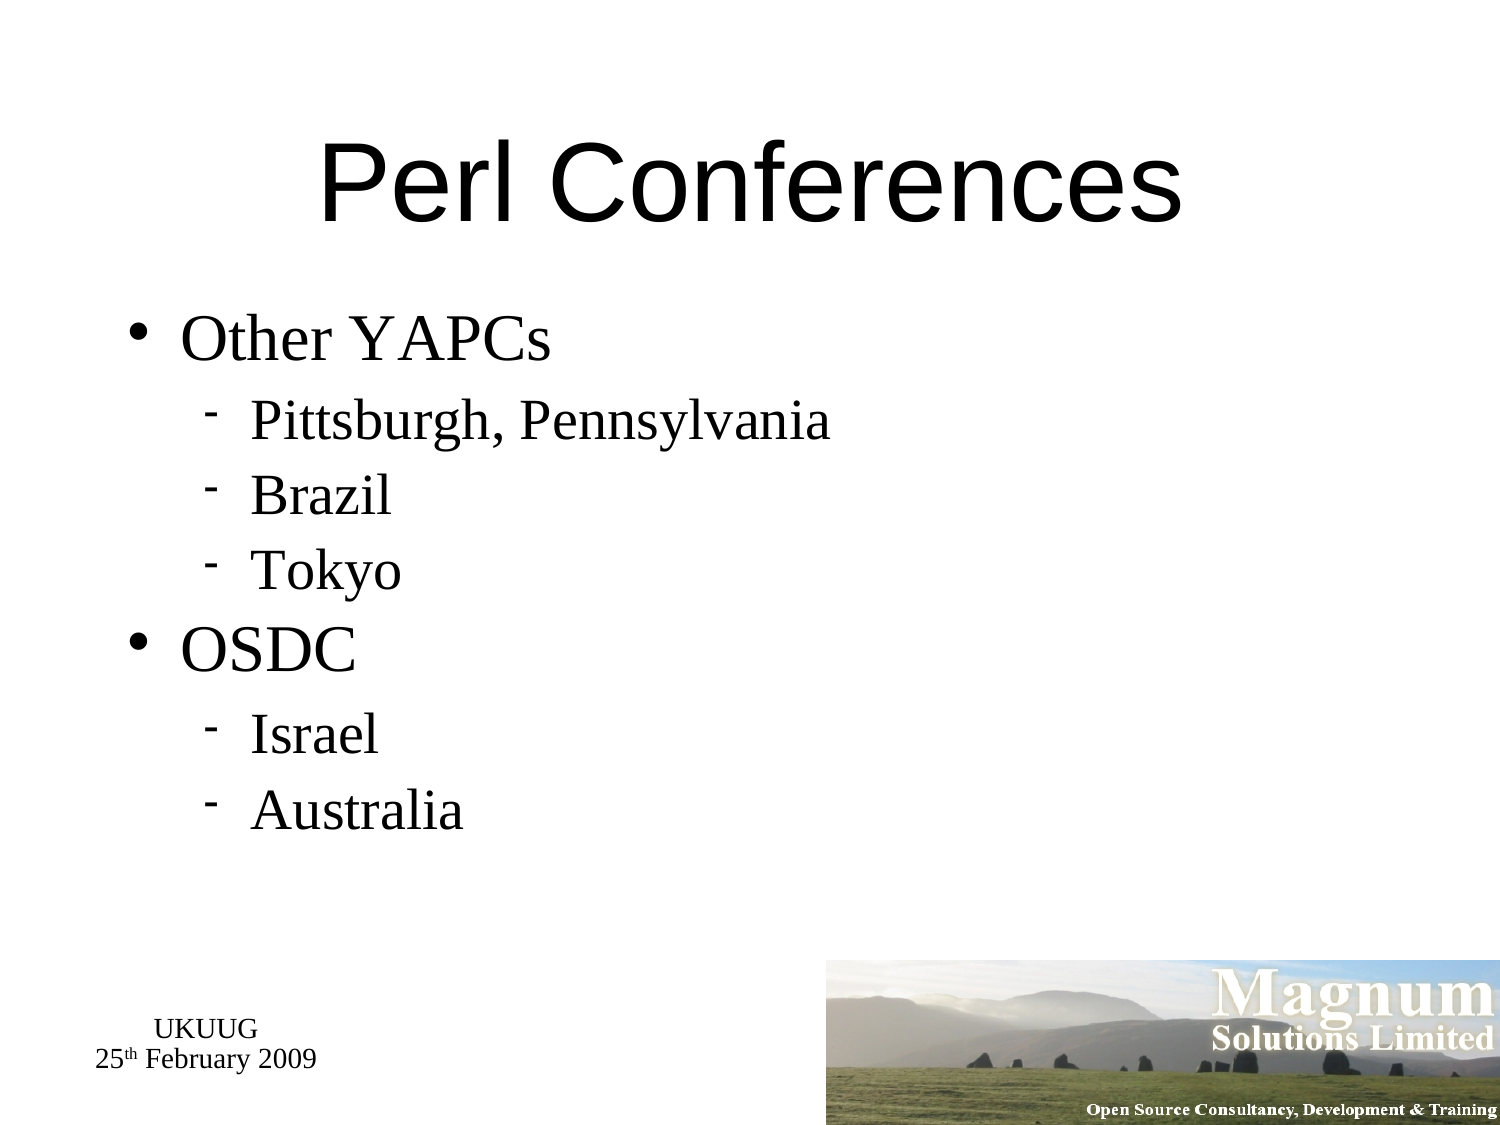

# Perl Conferences
Other YAPCs
Pittsburgh, Pennsylvania
Brazil
Tokyo
OSDC
Israel
Australia
161